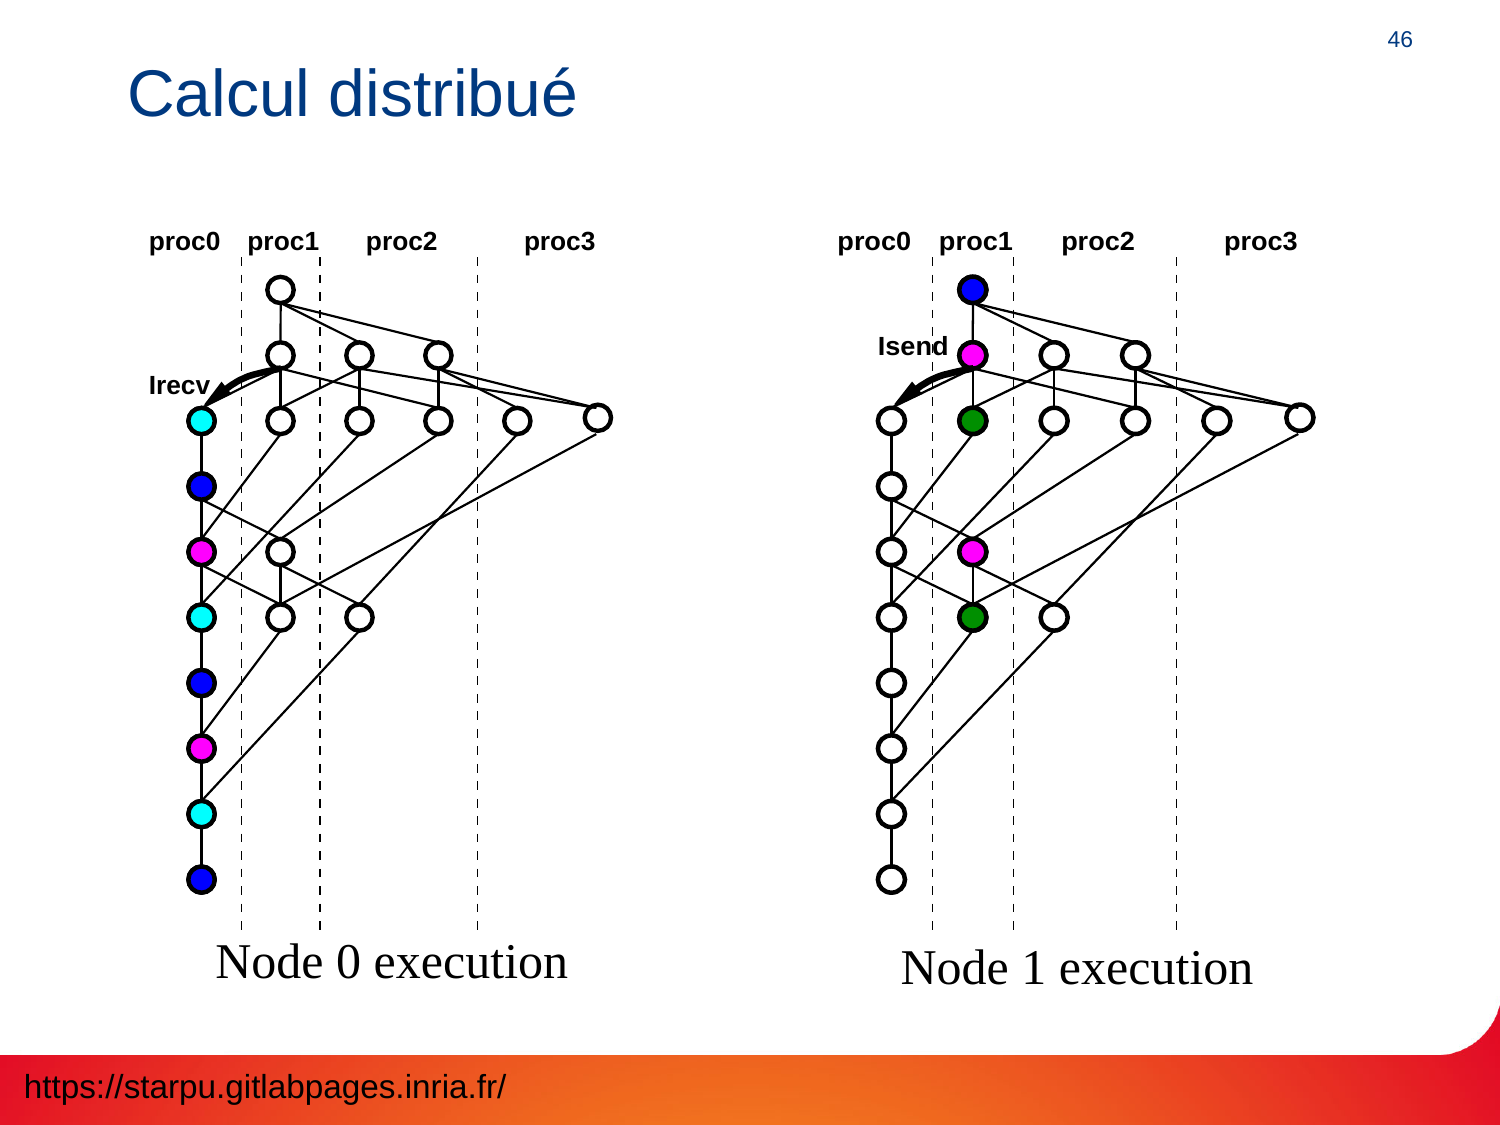

# Calcul distribué
Node 0 execution
Node 1 execution